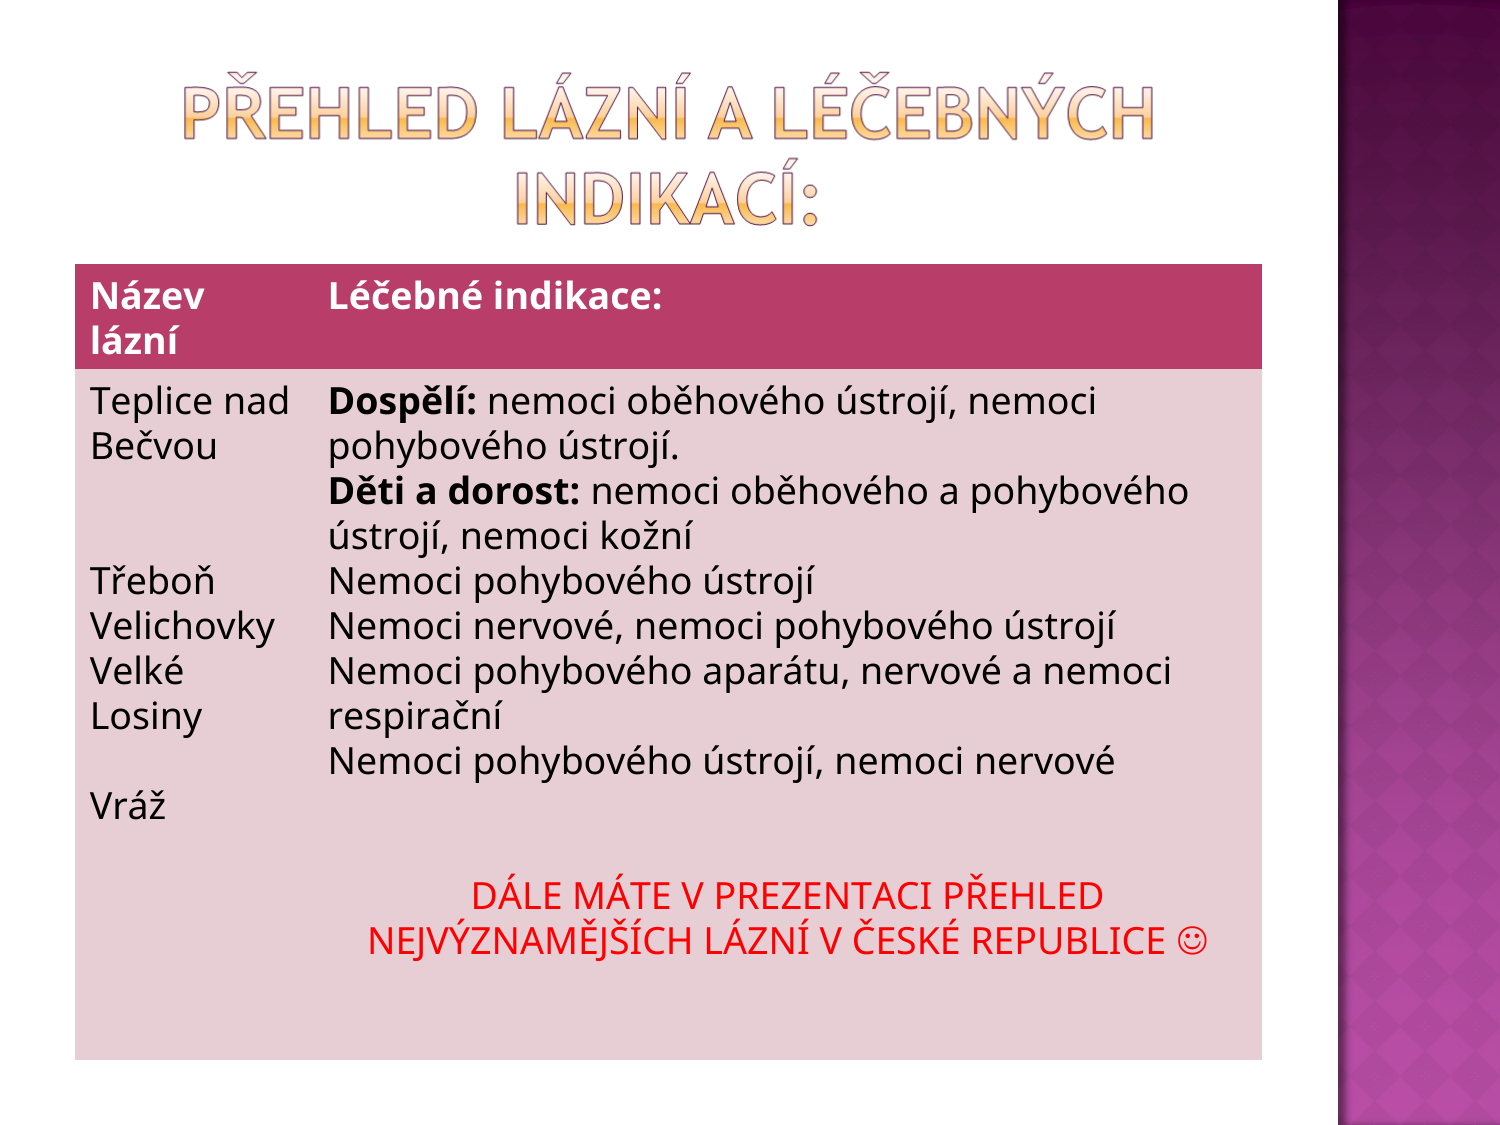

| Název lázní | Léčebné indikace: |
| --- | --- |
| Teplice nad Bečvou Třeboň Velichovky Velké Losiny Vráž | Dospělí: nemoci oběhového ústrojí, nemoci pohybového ústrojí. Děti a dorost: nemoci oběhového a pohybového ústrojí, nemoci kožní Nemoci pohybového ústrojí Nemoci nervové, nemoci pohybového ústrojí Nemoci pohybového aparátu, nervové a nemoci respirační Nemoci pohybového ústrojí, nemoci nervové DÁLE MÁTE V PREZENTACI PŘEHLED NEJVÝZNAMĚJŠÍCH LÁZNÍ V ČESKÉ REPUBLICE  |